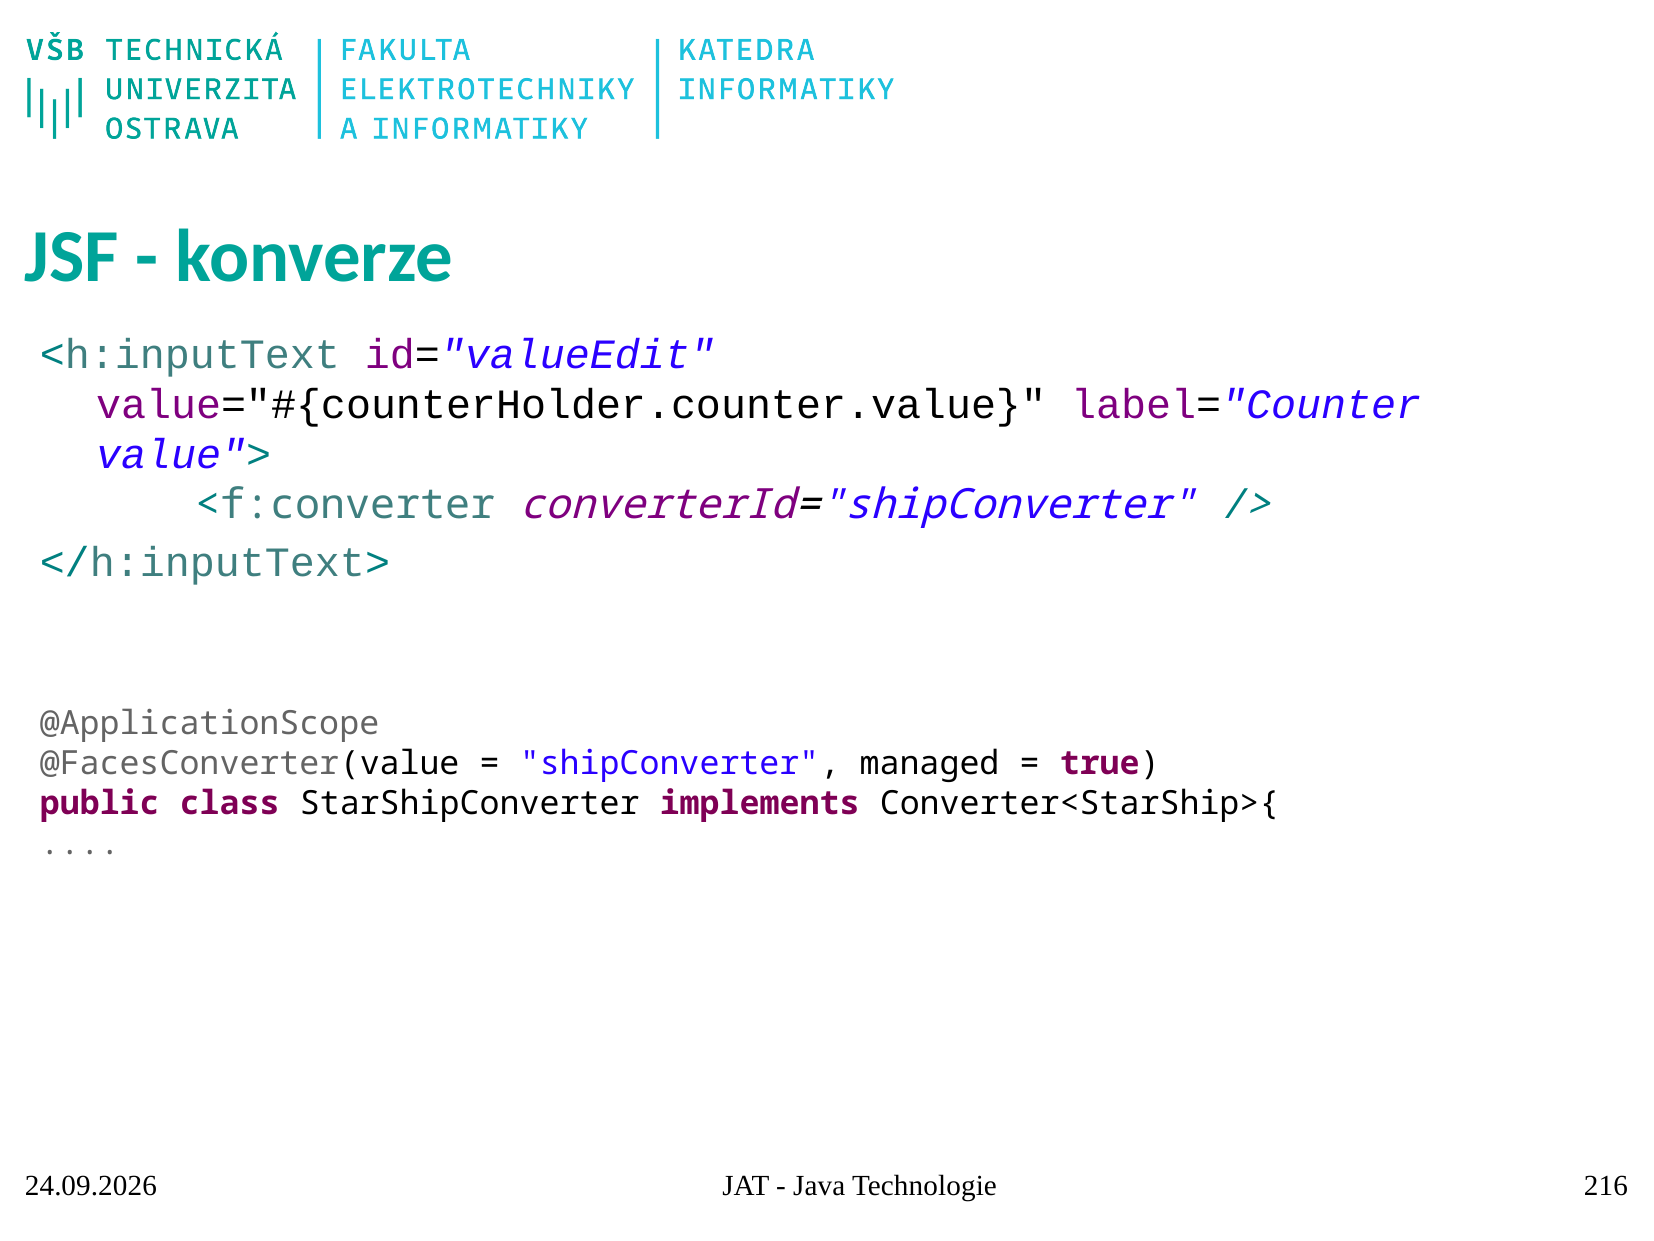

JSF - konverze
# <h:inputText id="valueEdit" value="#{counterHolder.counter.value}" label="Counter value"> <f:converter converterId="shipConverter" />
</h:inputText>
@ApplicationScope
@FacesConverter(value = "shipConverter", managed = true)
public class StarShipConverter implements Converter<StarShip>{
....
JAT - Java Technologie
216